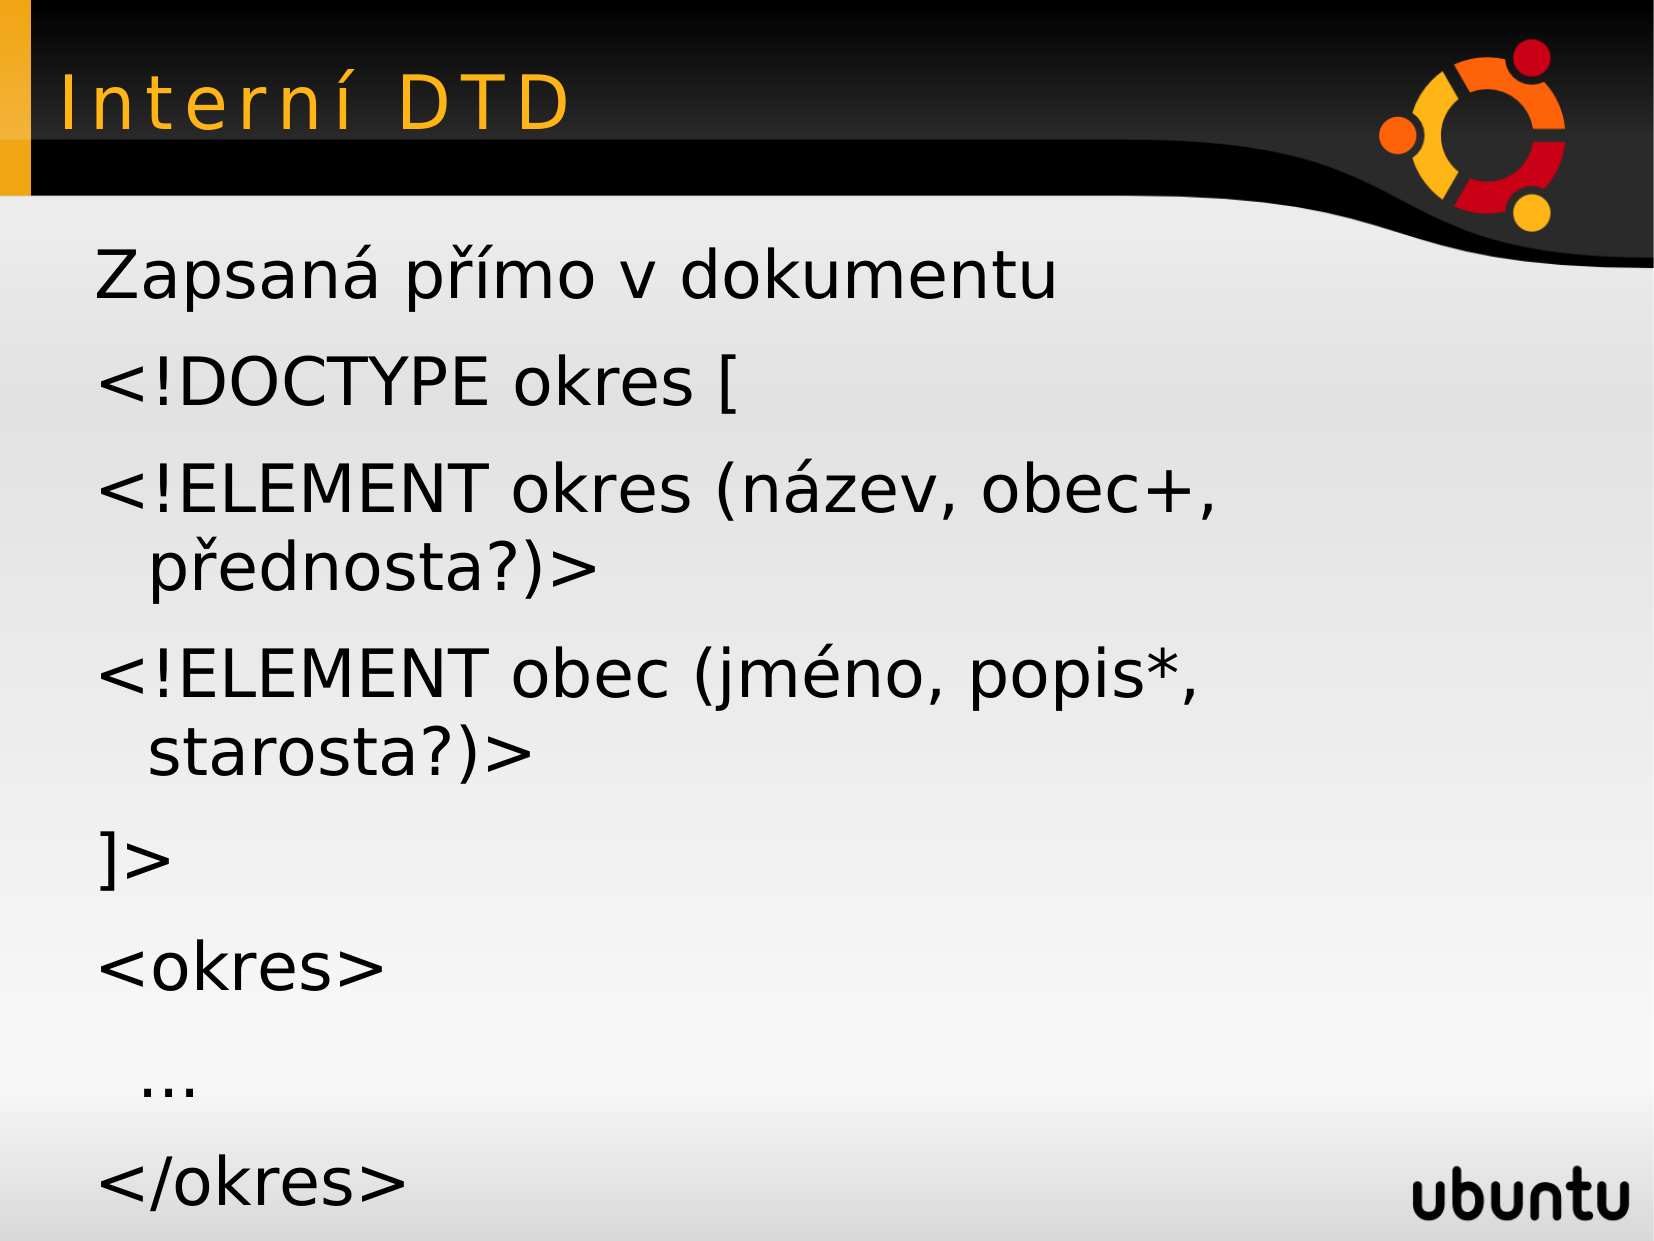

# Interní DTD
Zapsaná přímo v dokumentu
<!DOCTYPE okres [
<!ELEMENT okres (název, obec+, přednosta?)>
<!ELEMENT obec (jméno, popis*, starosta?)>
]>
<okres>
 ...
</okres>